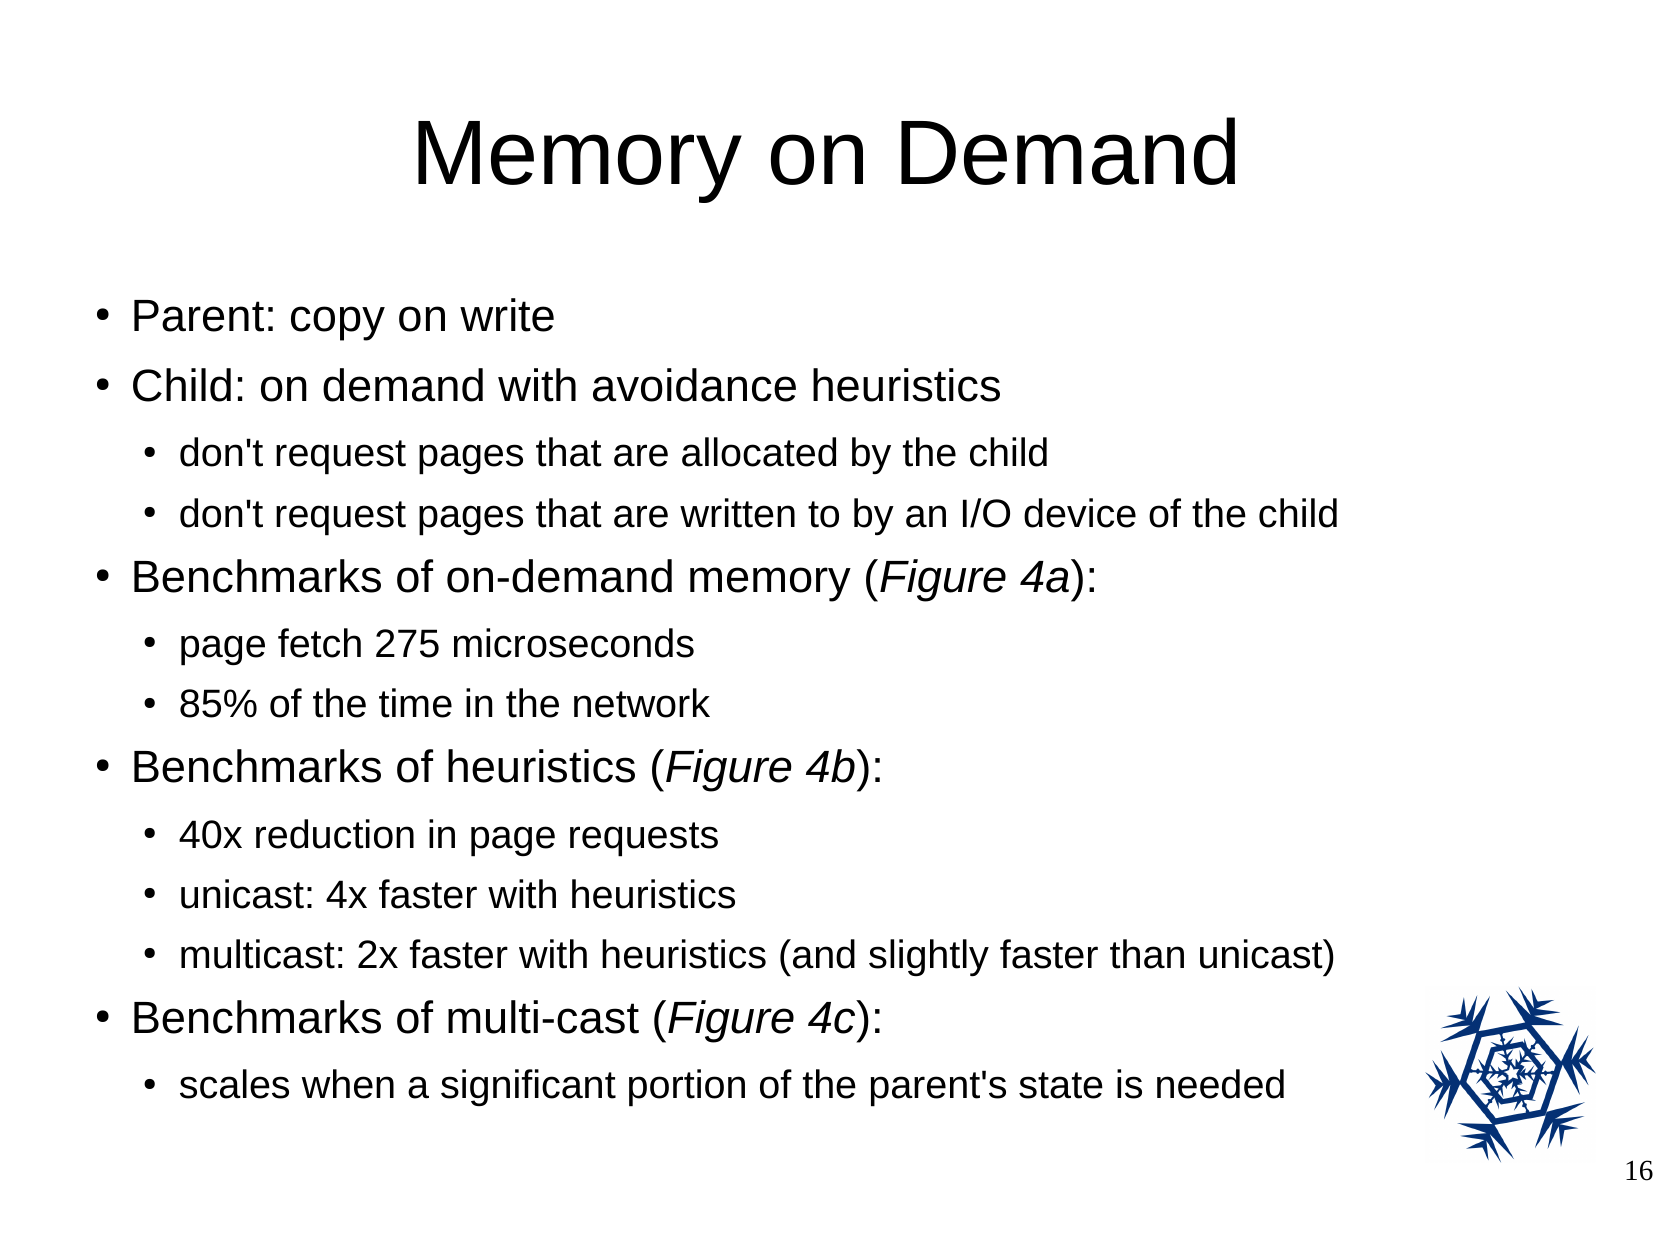

# Memory on Demand
Parent: copy on write
Child: on demand with avoidance heuristics
don't request pages that are allocated by the child
don't request pages that are written to by an I/O device of the child
Benchmarks of on-demand memory (Figure 4a):
page fetch 275 microseconds
85% of the time in the network
Benchmarks of heuristics (Figure 4b):
40x reduction in page requests
unicast: 4x faster with heuristics
multicast: 2x faster with heuristics (and slightly faster than unicast)
Benchmarks of multi-cast (Figure 4c):
scales when a significant portion of the parent's state is needed
16